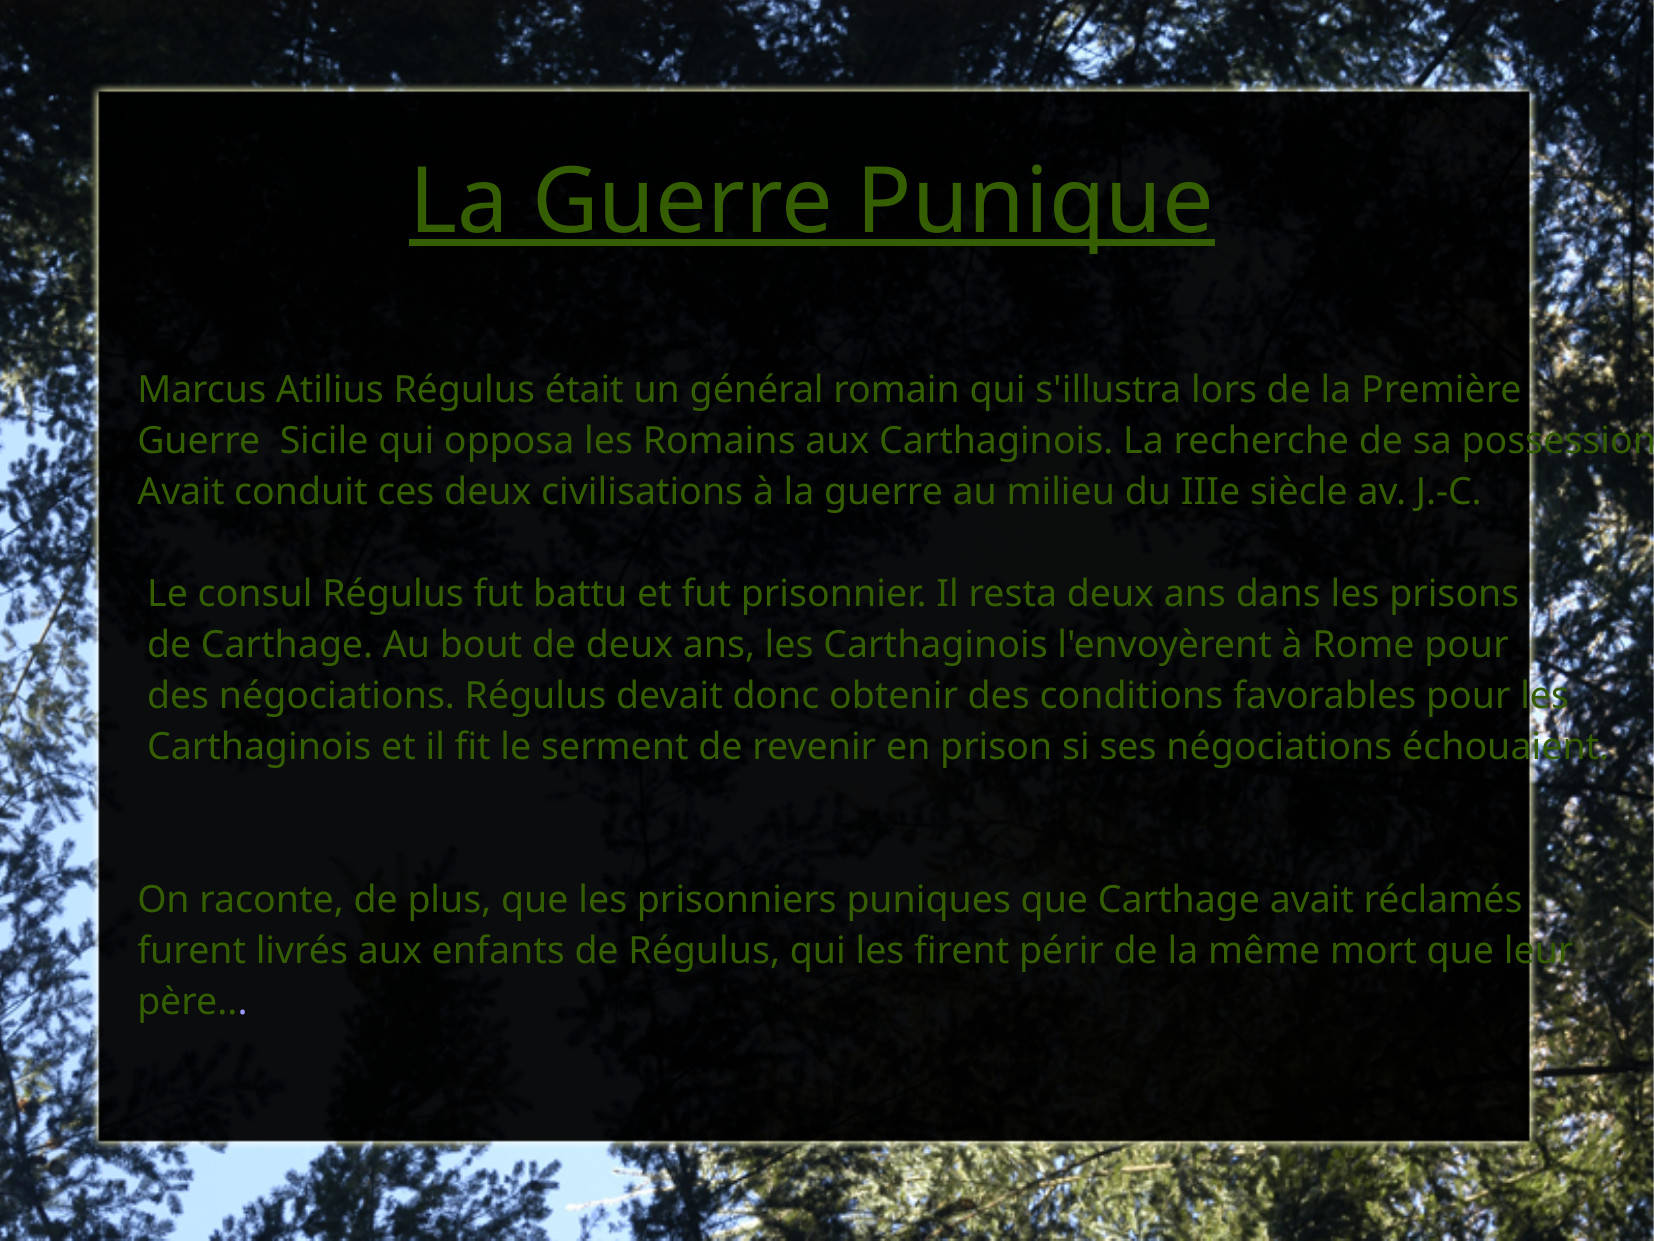

# La Guerre Punique
Marcus Atilius Régulus était un général romain qui s'illustra lors de la Première
Guerre Sicile qui opposa les Romains aux Carthaginois. La recherche de sa possession
Avait conduit ces deux civilisations à la guerre au milieu du IIIe siècle av. J.-C.
 Le consul Régulus fut battu et fut prisonnier. Il resta deux ans dans les prisons
 de Carthage. Au bout de deux ans, les Carthaginois l'envoyèrent à Rome pour
 des négociations. Régulus devait donc obtenir des conditions favorables pour les
 Carthaginois et il fit le serment de revenir en prison si ses négociations échouaient.
On raconte, de plus, que les prisonniers puniques que Carthage avait réclamés
furent livrés aux enfants de Régulus, qui les firent périr de la même mort que leur
père...